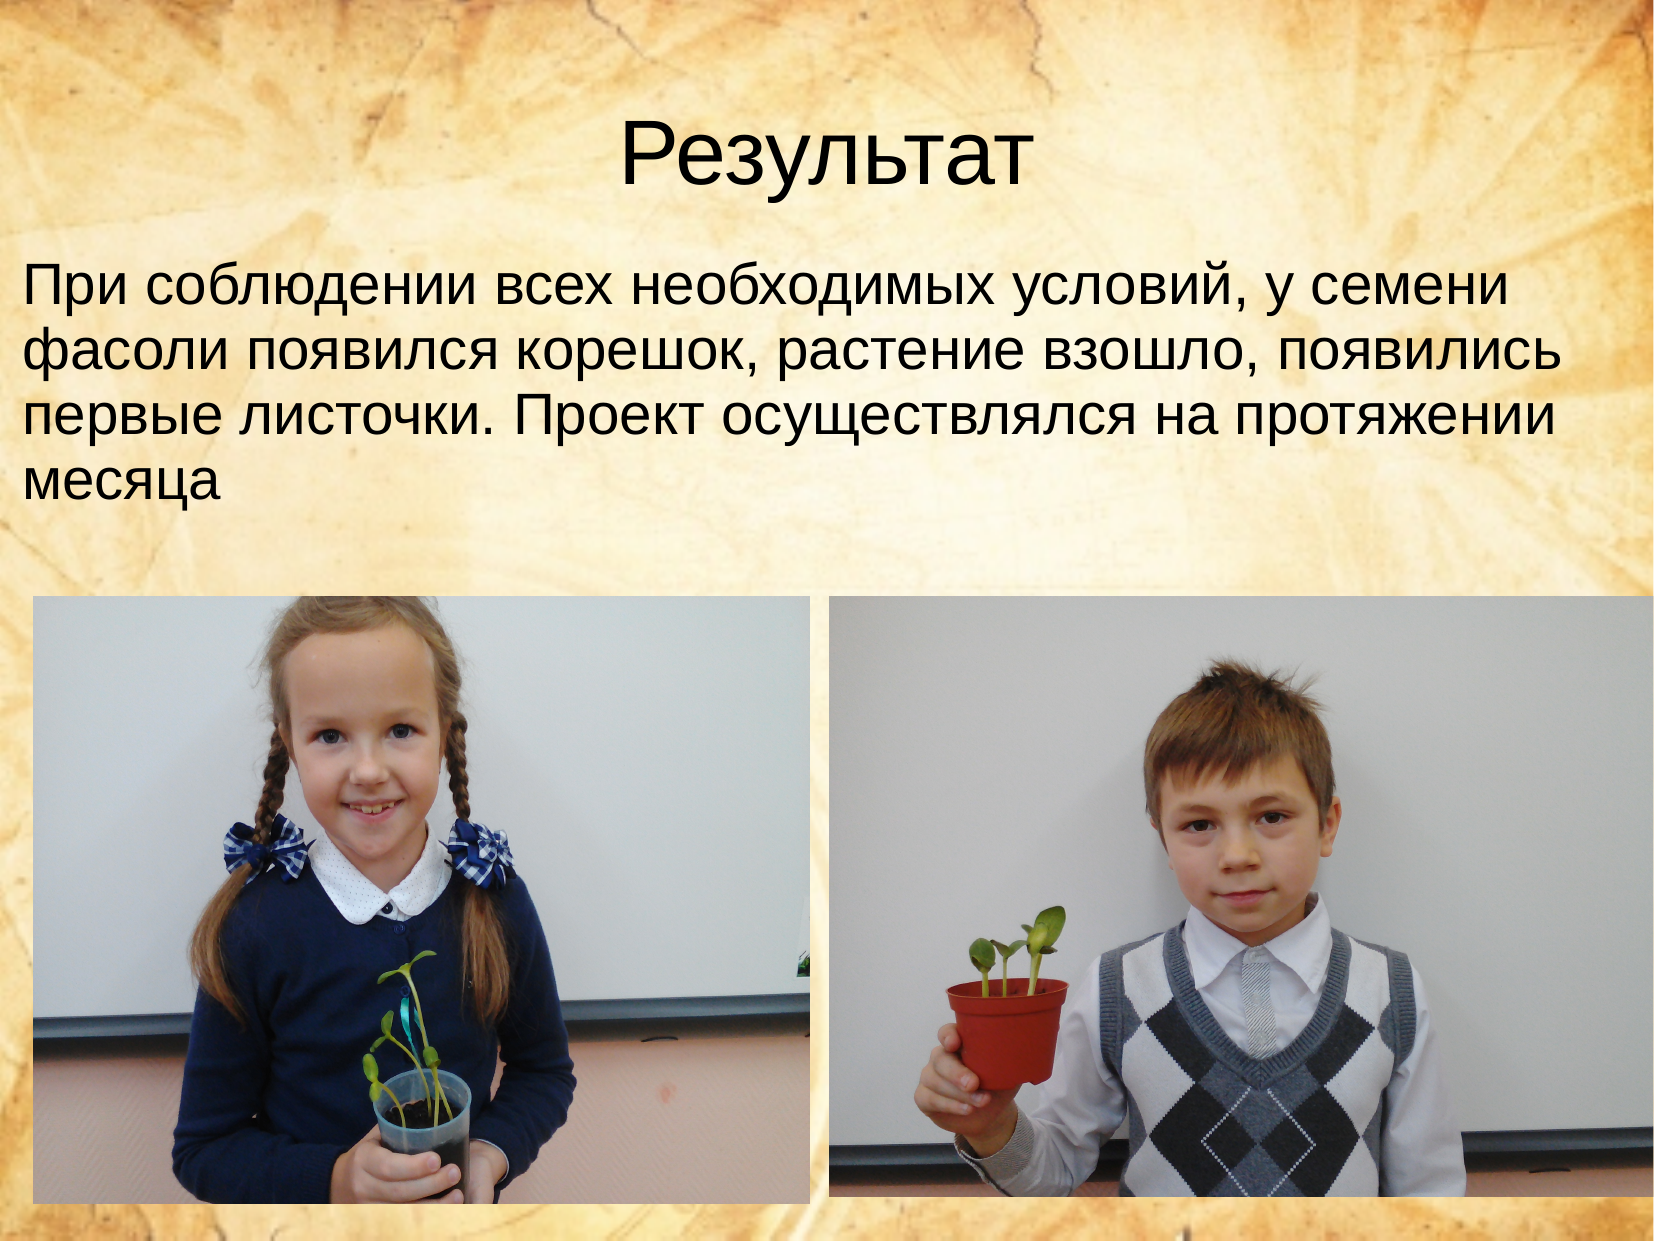

# Результат
При соблюдении всех необходимых условий, у семени фасоли появился корешок, растение взошло, появились первые листочки. Проект осуществлялся на протяжении месяца